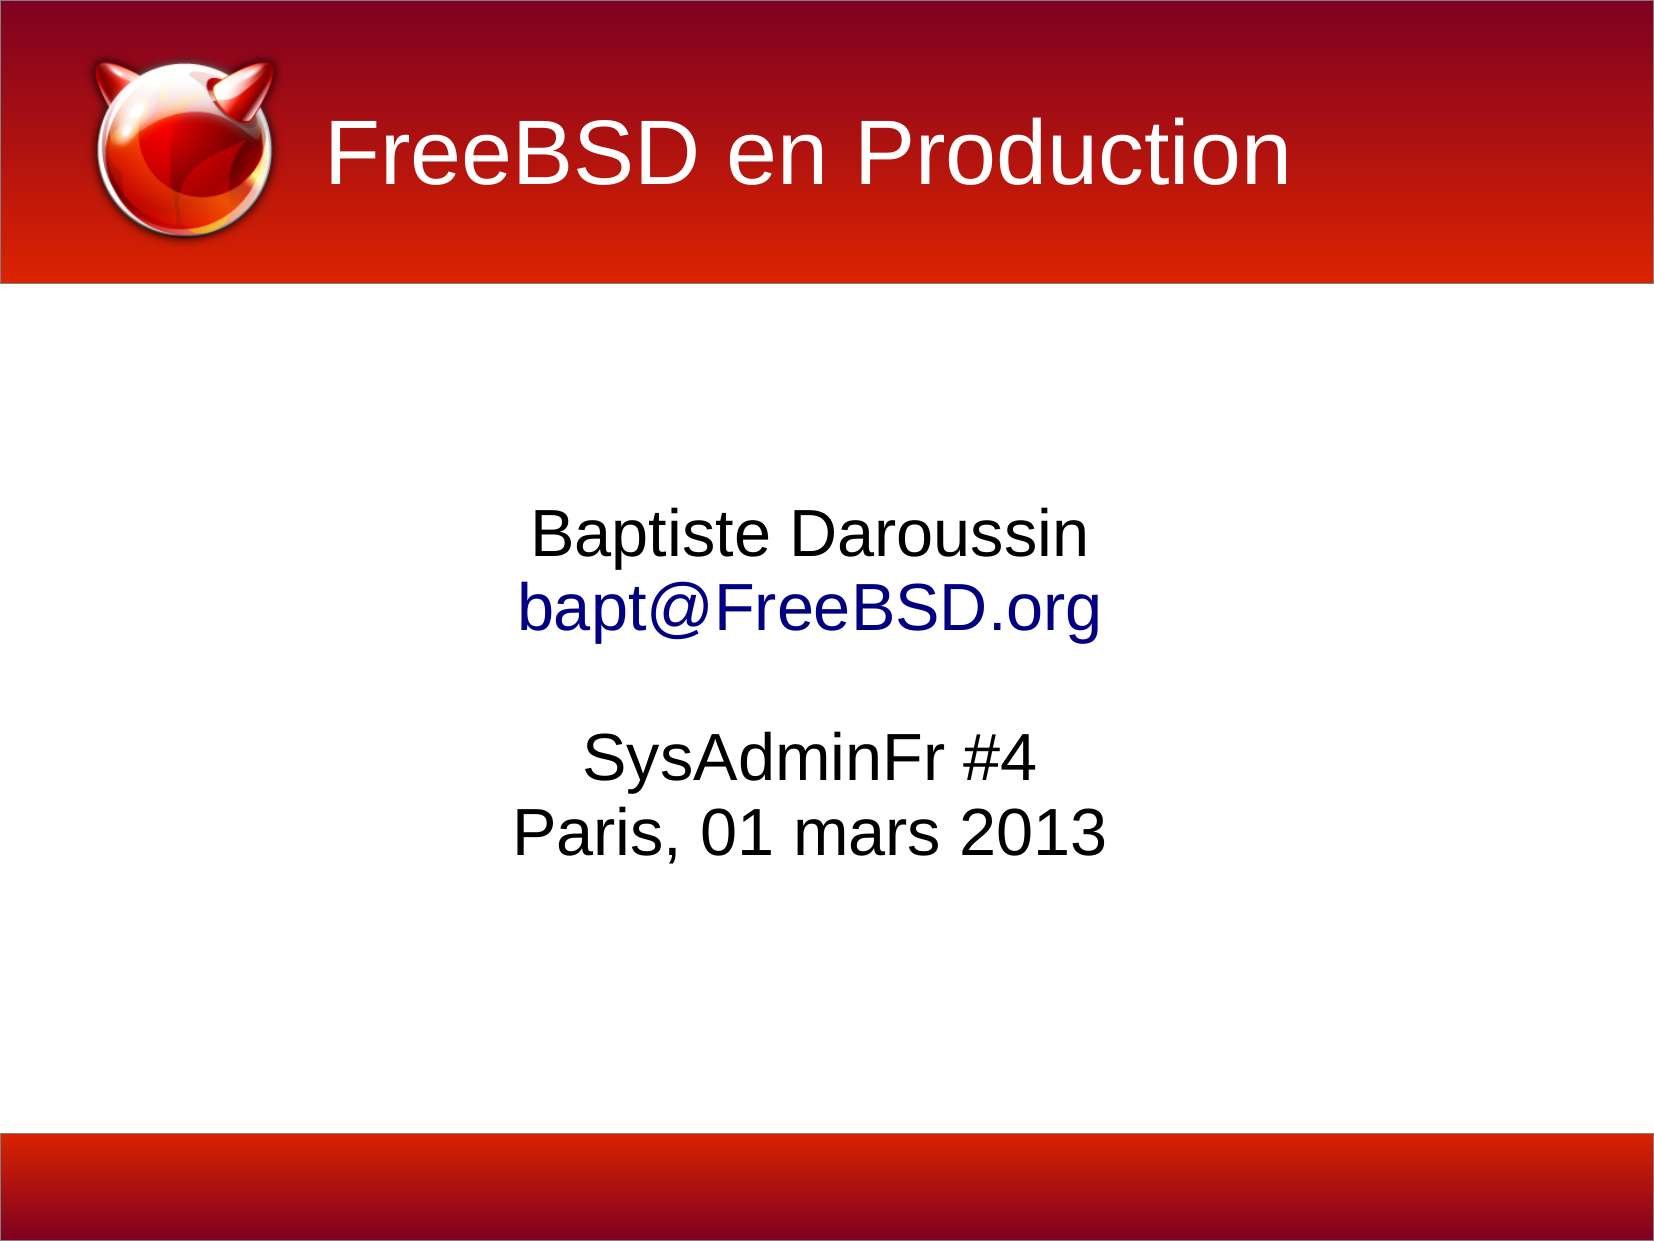

# FreeBSD en Production
Baptiste Daroussin
bapt@FreeBSD.org
SysAdminFr #4
Paris, 01 mars 2013